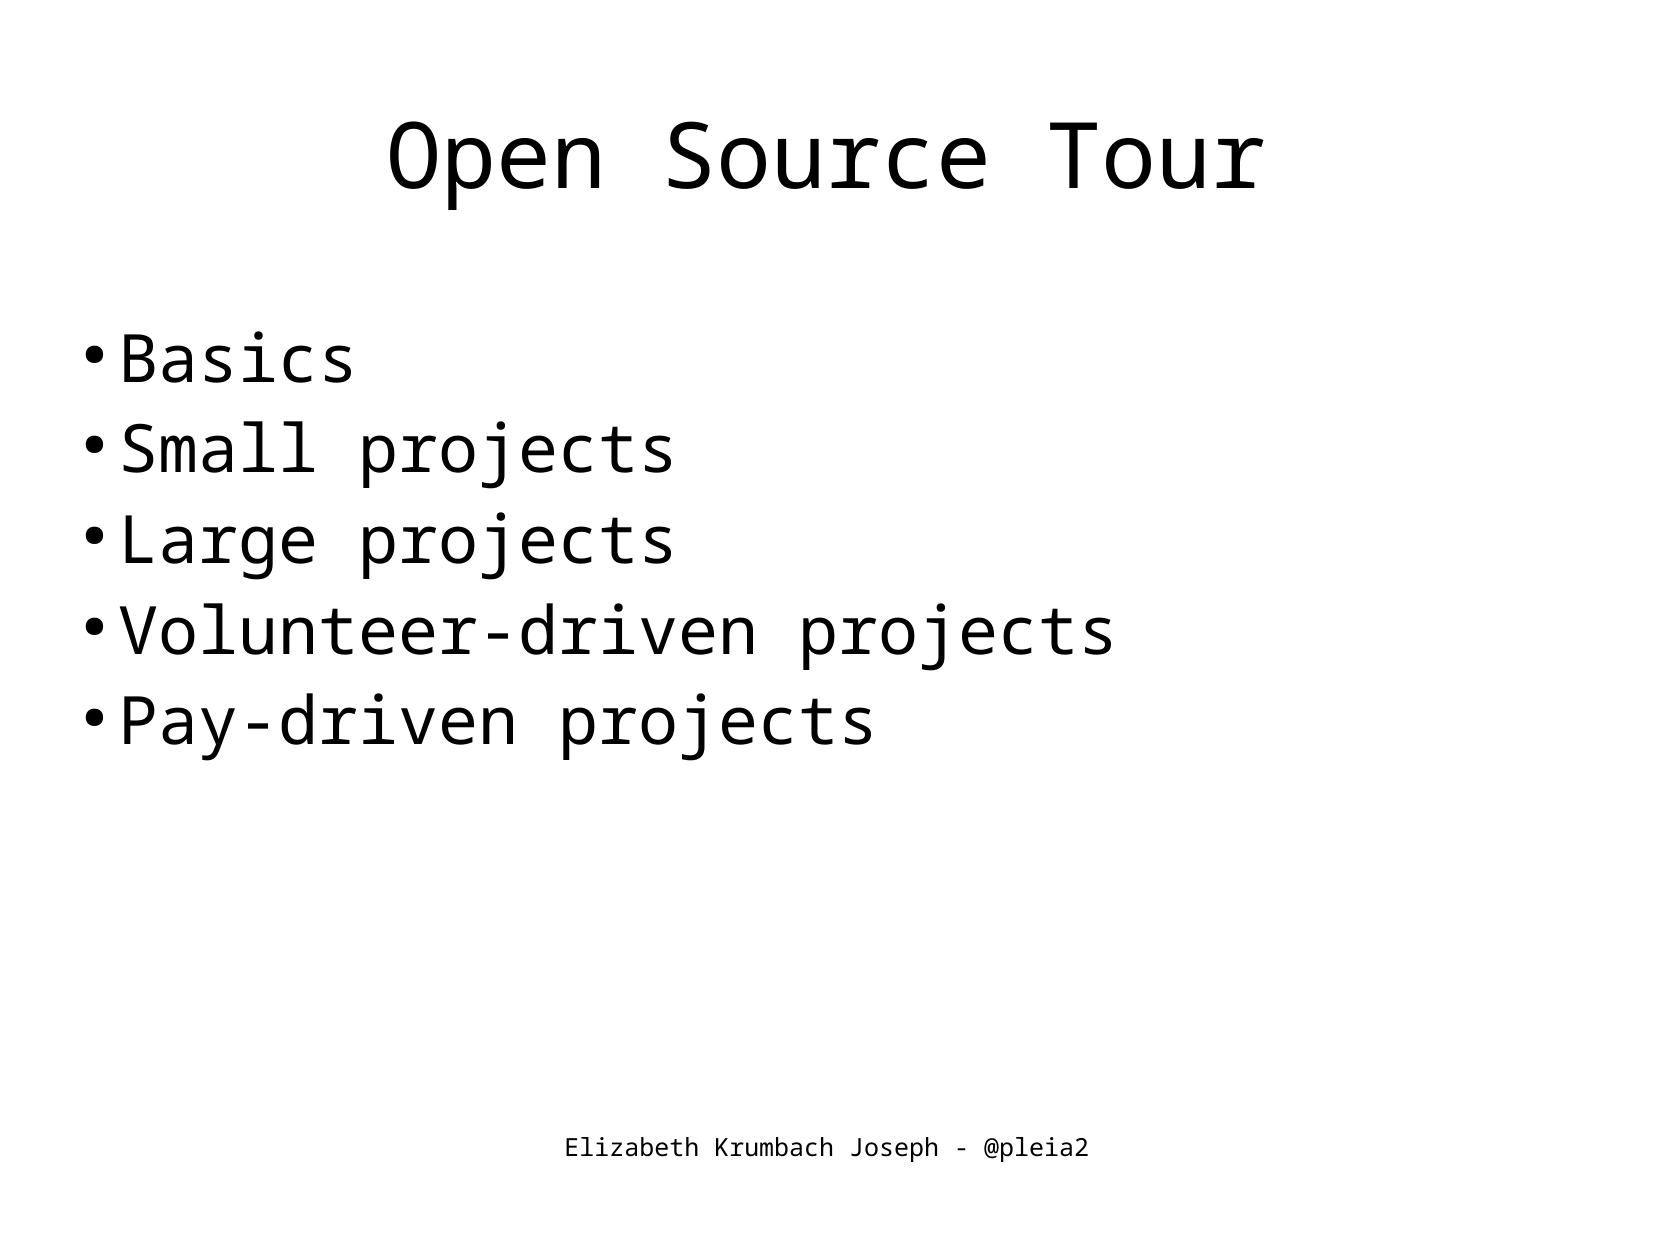

# Open Source Tour
Basics
Small projects
Large projects
Volunteer-driven projects
Pay-driven projects
Elizabeth Krumbach Joseph - @pleia2